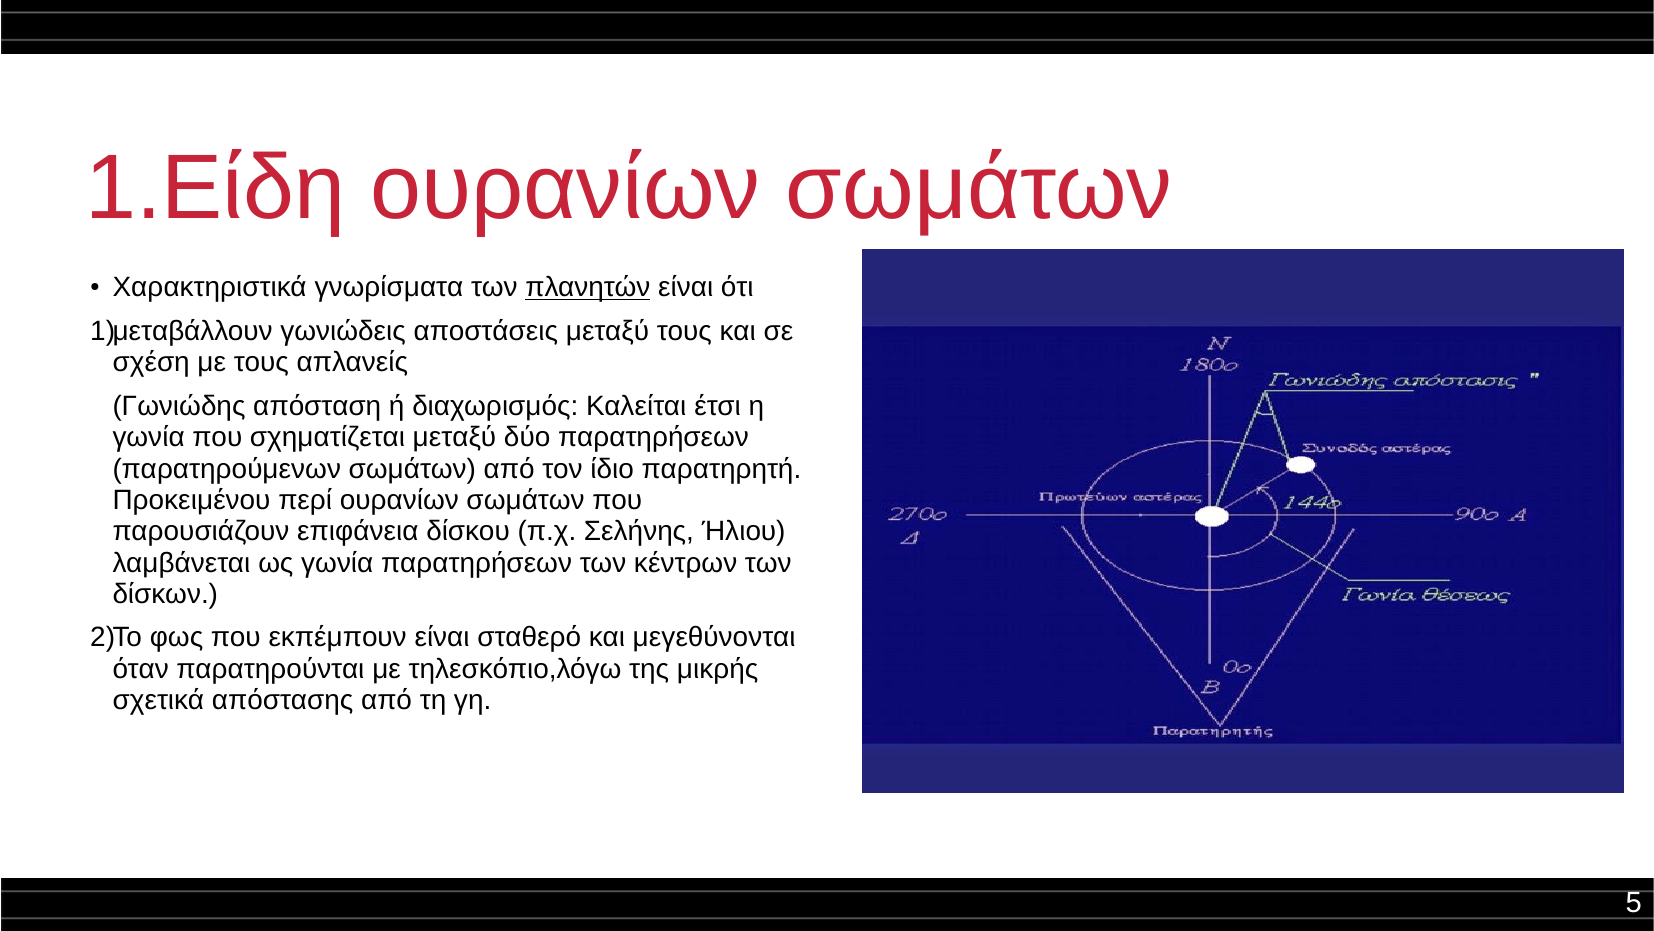

# 1.Είδη ουρανίων σωμάτων
Χαρακτηριστικά γνωρίσματα των πλανητών είναι ότι
μεταβάλλουν γωνιώδεις αποστάσεις μεταξύ τους και σε σχέση με τους απλανείς
(Γωνιώδης απόσταση ή διαχωρισμός: Καλείται έτσι η γωνία που σχηματίζεται μεταξύ δύο παρατηρήσεων (παρατηρούμενων σωμάτων) από τον ίδιο παρατηρητή. Προκειμένου περί ουρανίων σωμάτων που παρουσιάζουν επιφάνεια δίσκου (π.χ. Σελήνης, Ήλιου) λαμβάνεται ως γωνία παρατηρήσεων των κέντρων των δίσκων.)
Το φως που εκπέμπουν είναι σταθερό και μεγεθύνονται όταν παρατηρούνται με τηλεσκόπιο,λόγω της μικρής σχετικά απόστασης από τη γη.